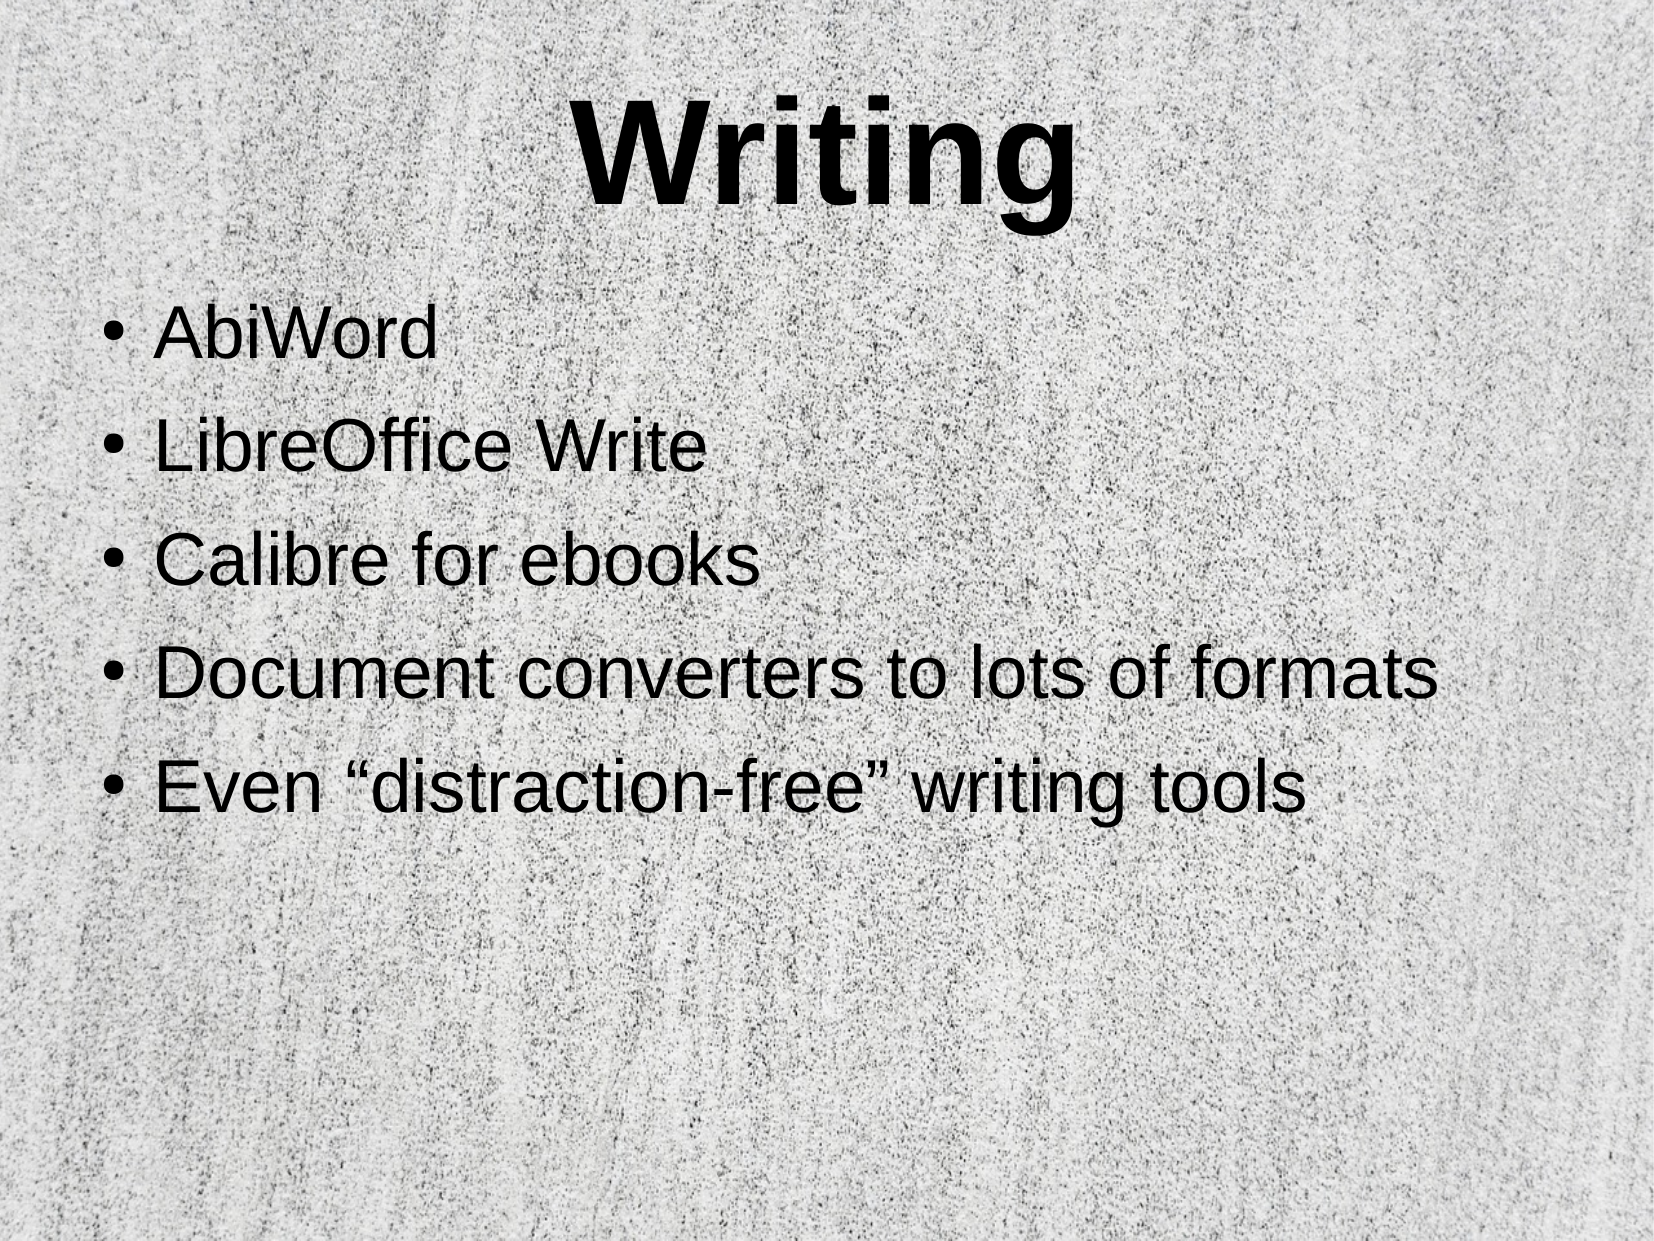

# Writing
AbiWord
LibreOffice Write
Calibre for ebooks
Document converters to lots of formats
Even “distraction-free” writing tools